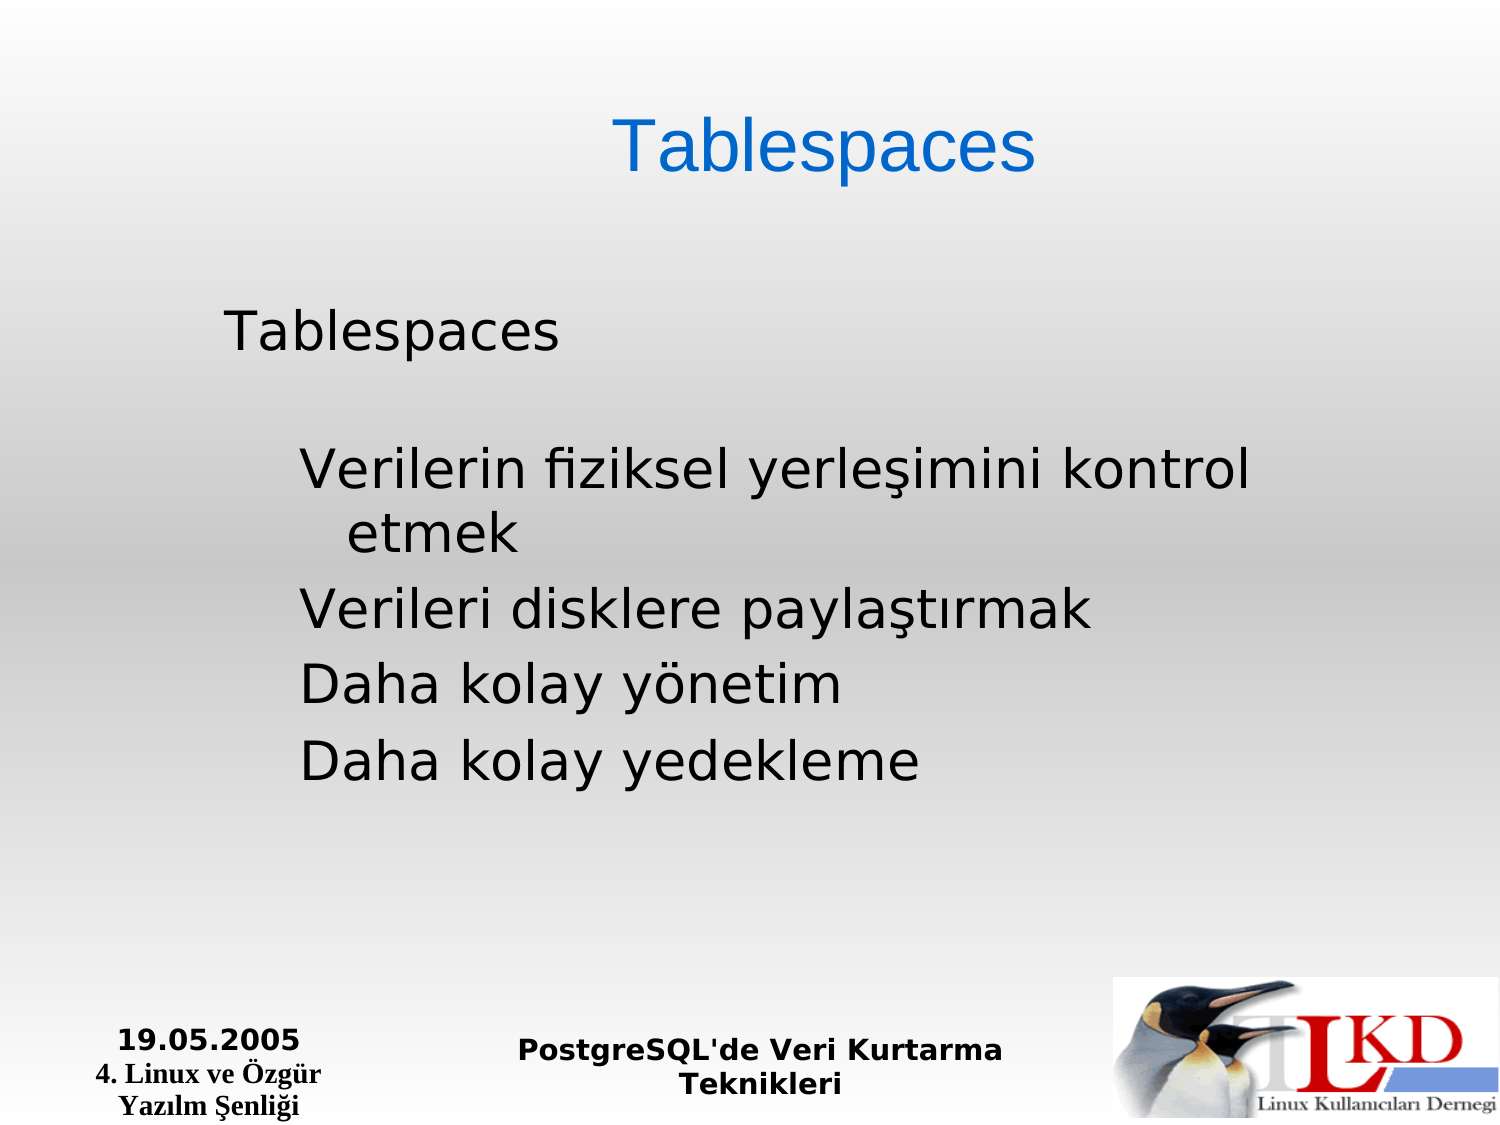

# Tablespaces
Tablespaces
Verilerin fiziksel yerleşimini kontrol etmek
Verileri disklere paylaştırmak
Daha kolay yönetim
Daha kolay yedekleme